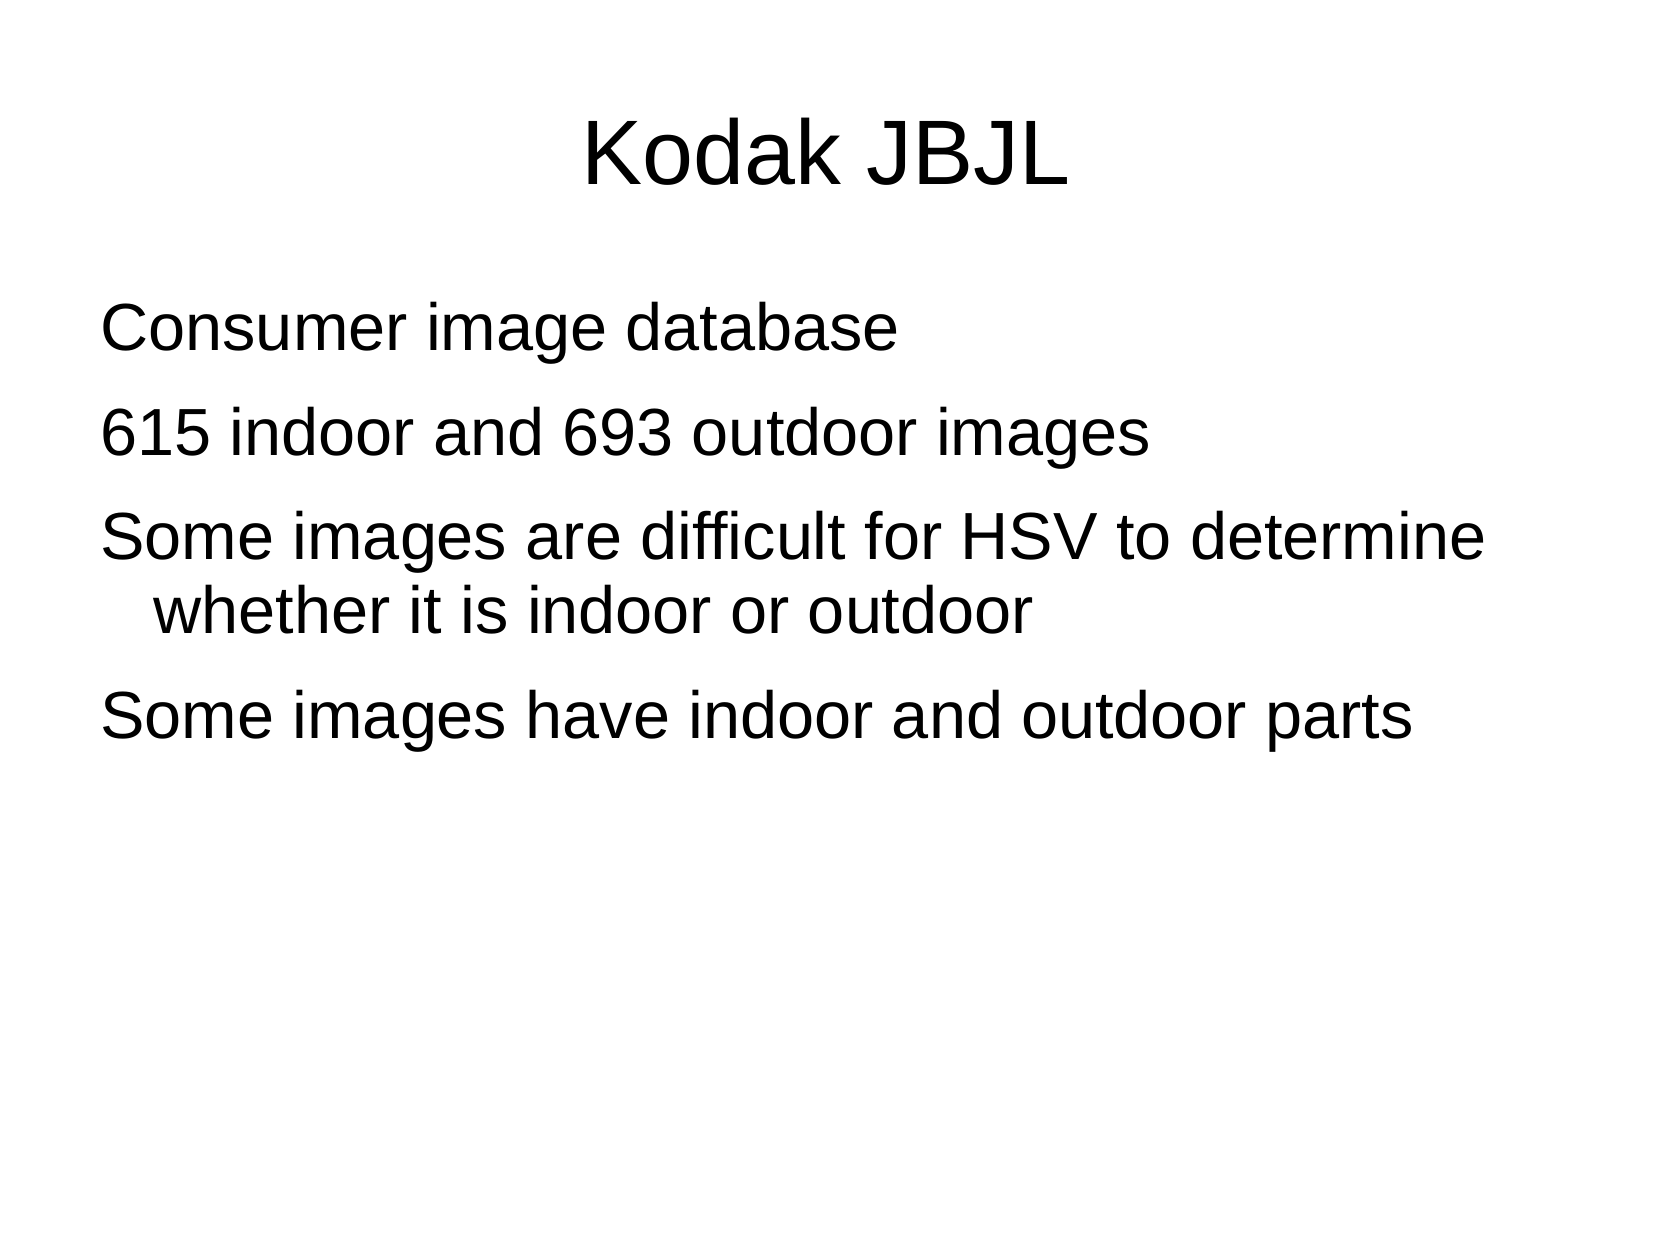

# Kodak JBJL
Consumer image database
615 indoor and 693 outdoor images
Some images are difficult for HSV to determine whether it is indoor or outdoor
Some images have indoor and outdoor parts